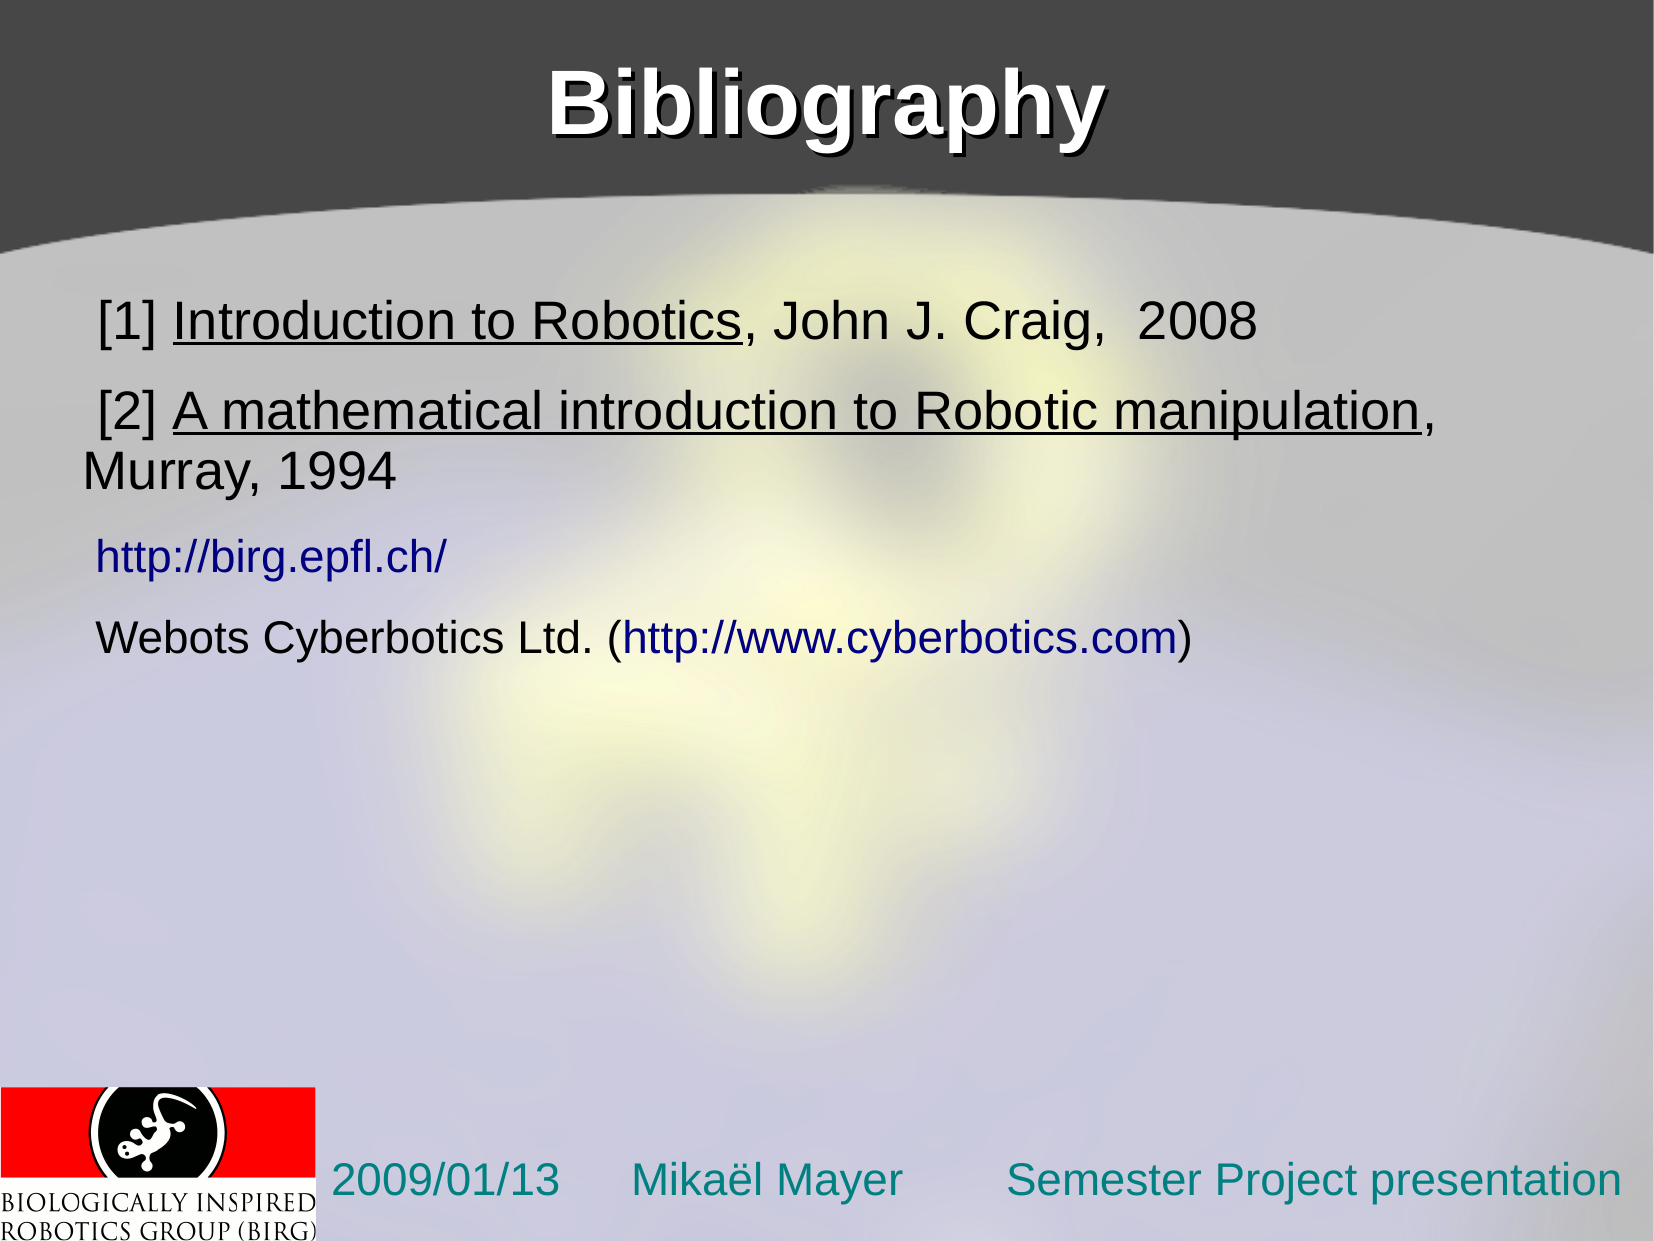

Bibliography
# [1] Introduction to Robotics, John J. Craig, 2008
 [2] A mathematical introduction to Robotic manipulation, Murray, 1994
 http://birg.epfl.ch/
 Webots Cyberbotics Ltd. (http://www.cyberbotics.com)
2009/01/13	Mikaël Mayer		Semester Project presentation